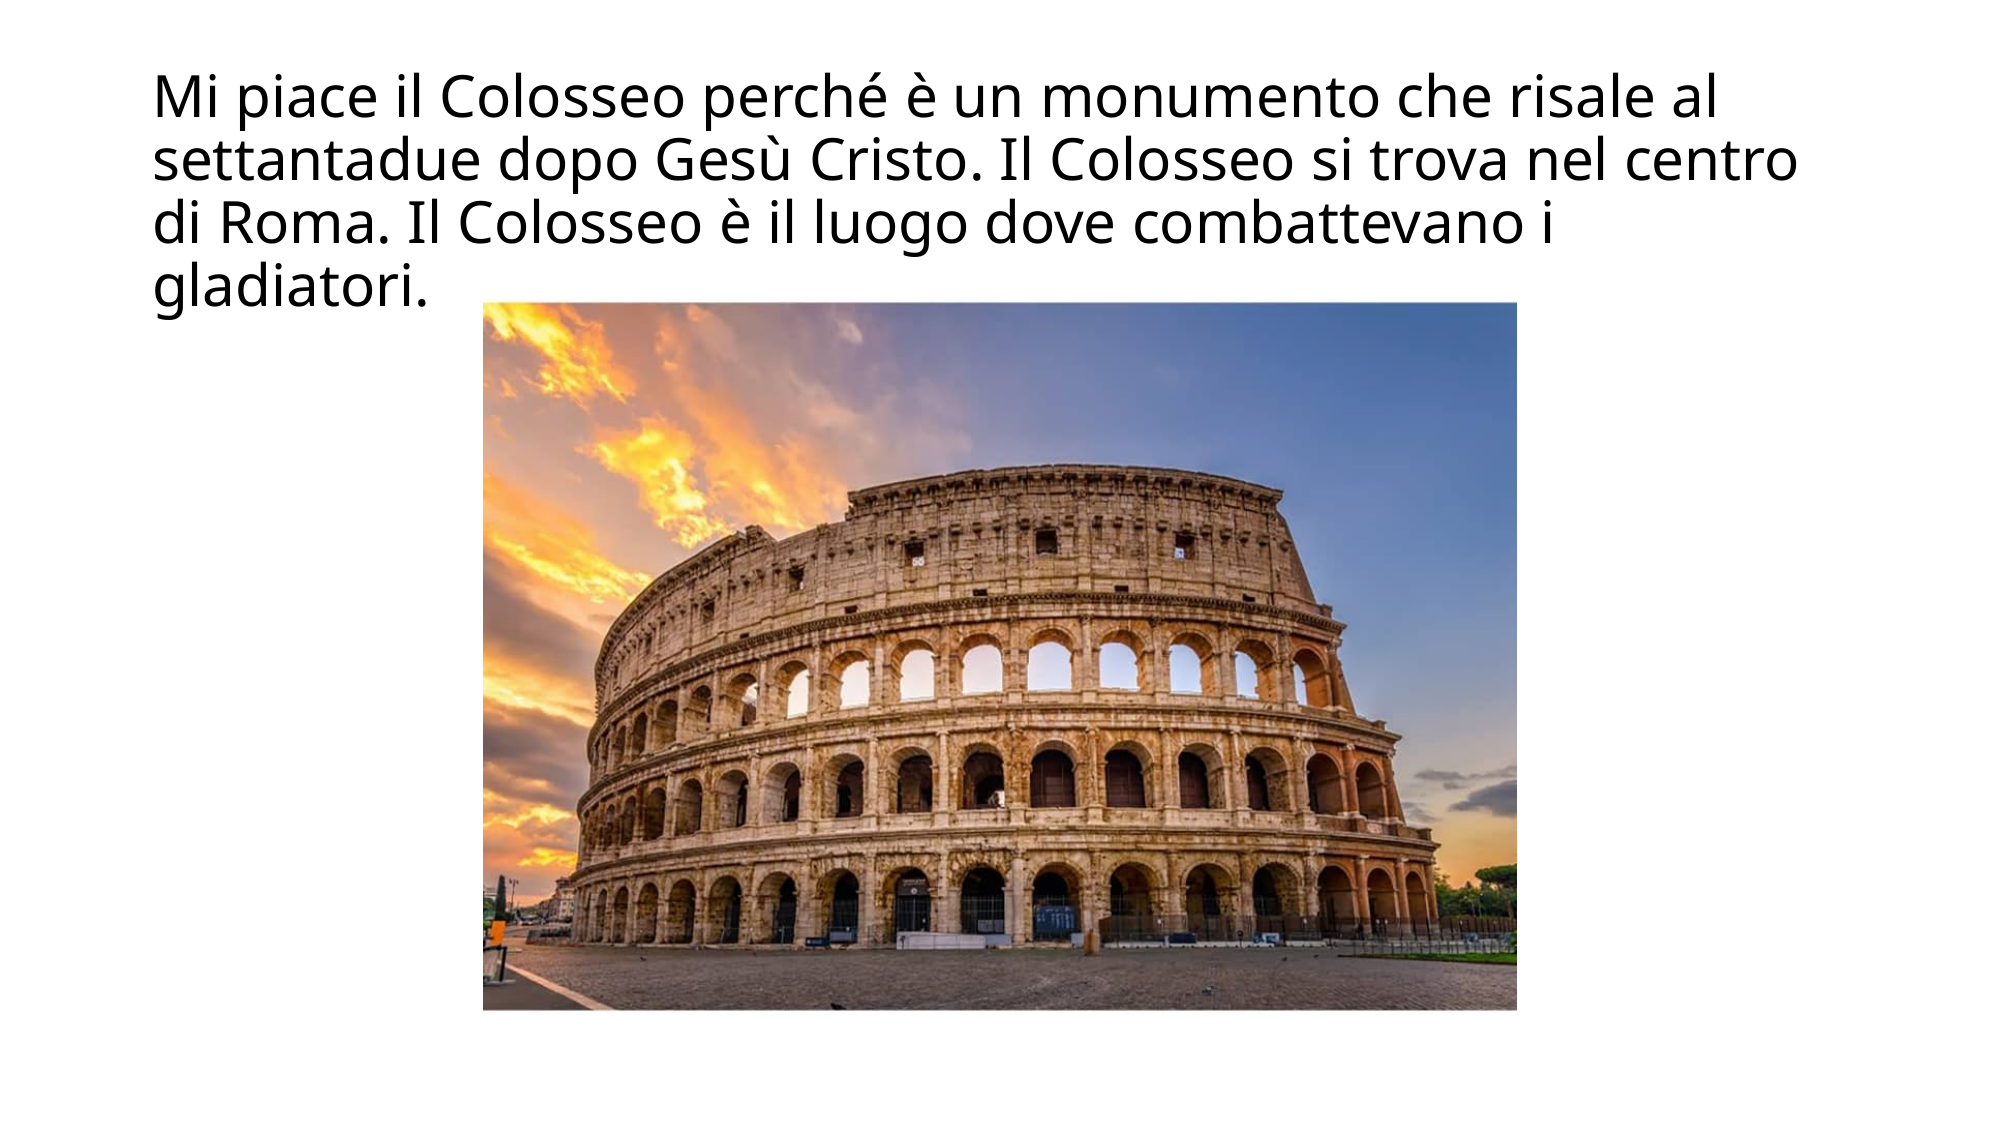

# Mi piace il Colosseo perché è un monumento che risale al settantadue dopo Gesù Cristo. Il Colosseo si trova nel centro di Roma. Il Colosseo è il luogo dove combattevano i gladiatori.